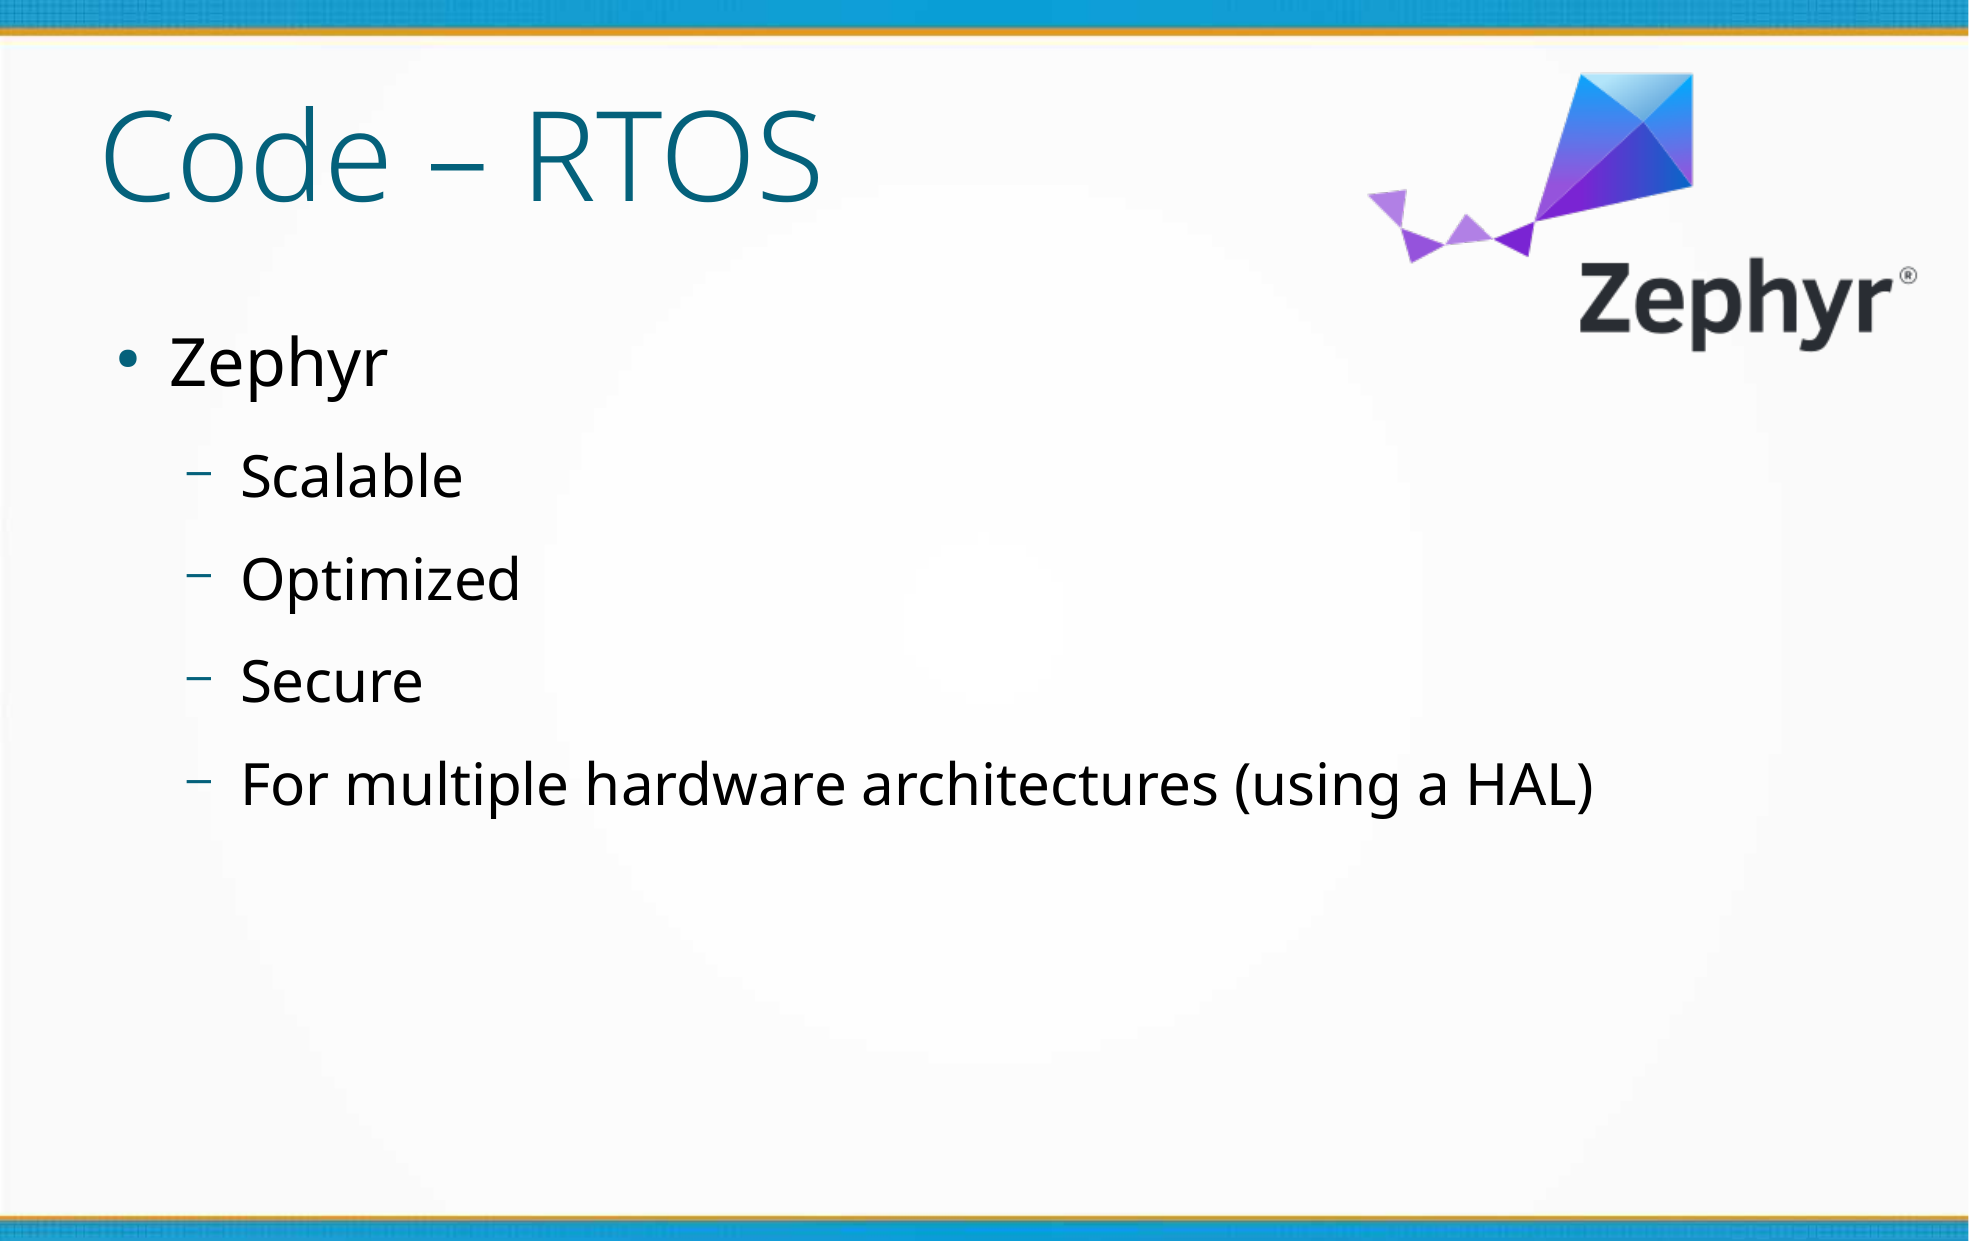

# Code – RTOS
Zephyr
Scalable
Optimized
Secure
For multiple hardware architectures (using a HAL)